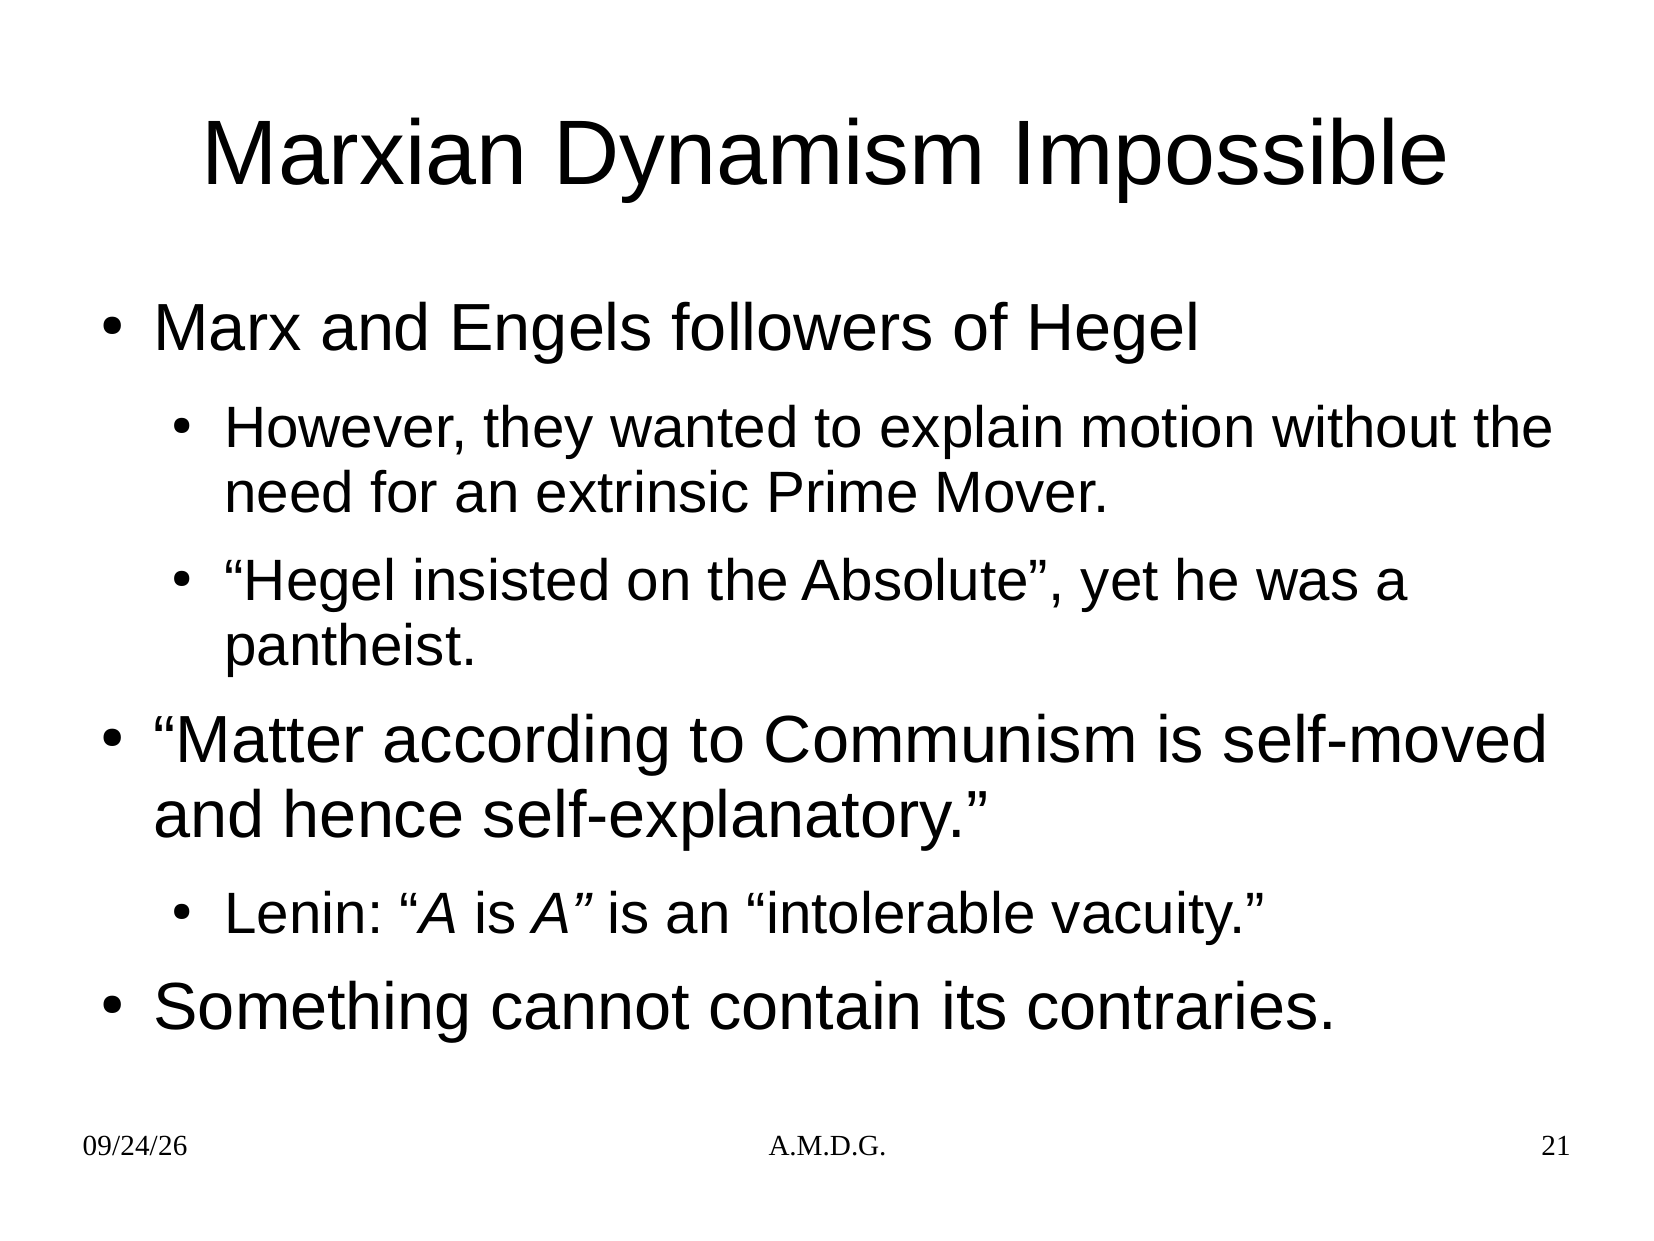

Marxian Dynamism Impossible
# Marx and Engels followers of Hegel
However, they wanted to explain motion without the need for an extrinsic Prime Mover.
“Hegel insisted on the Absolute”, yet he was a pantheist.
“Matter according to Communism is self-moved and hence self-explanatory.”
Lenin: “A is A” is an “intolerable vacuity.”
Something cannot contain its contraries.
A.M.D.G.
21